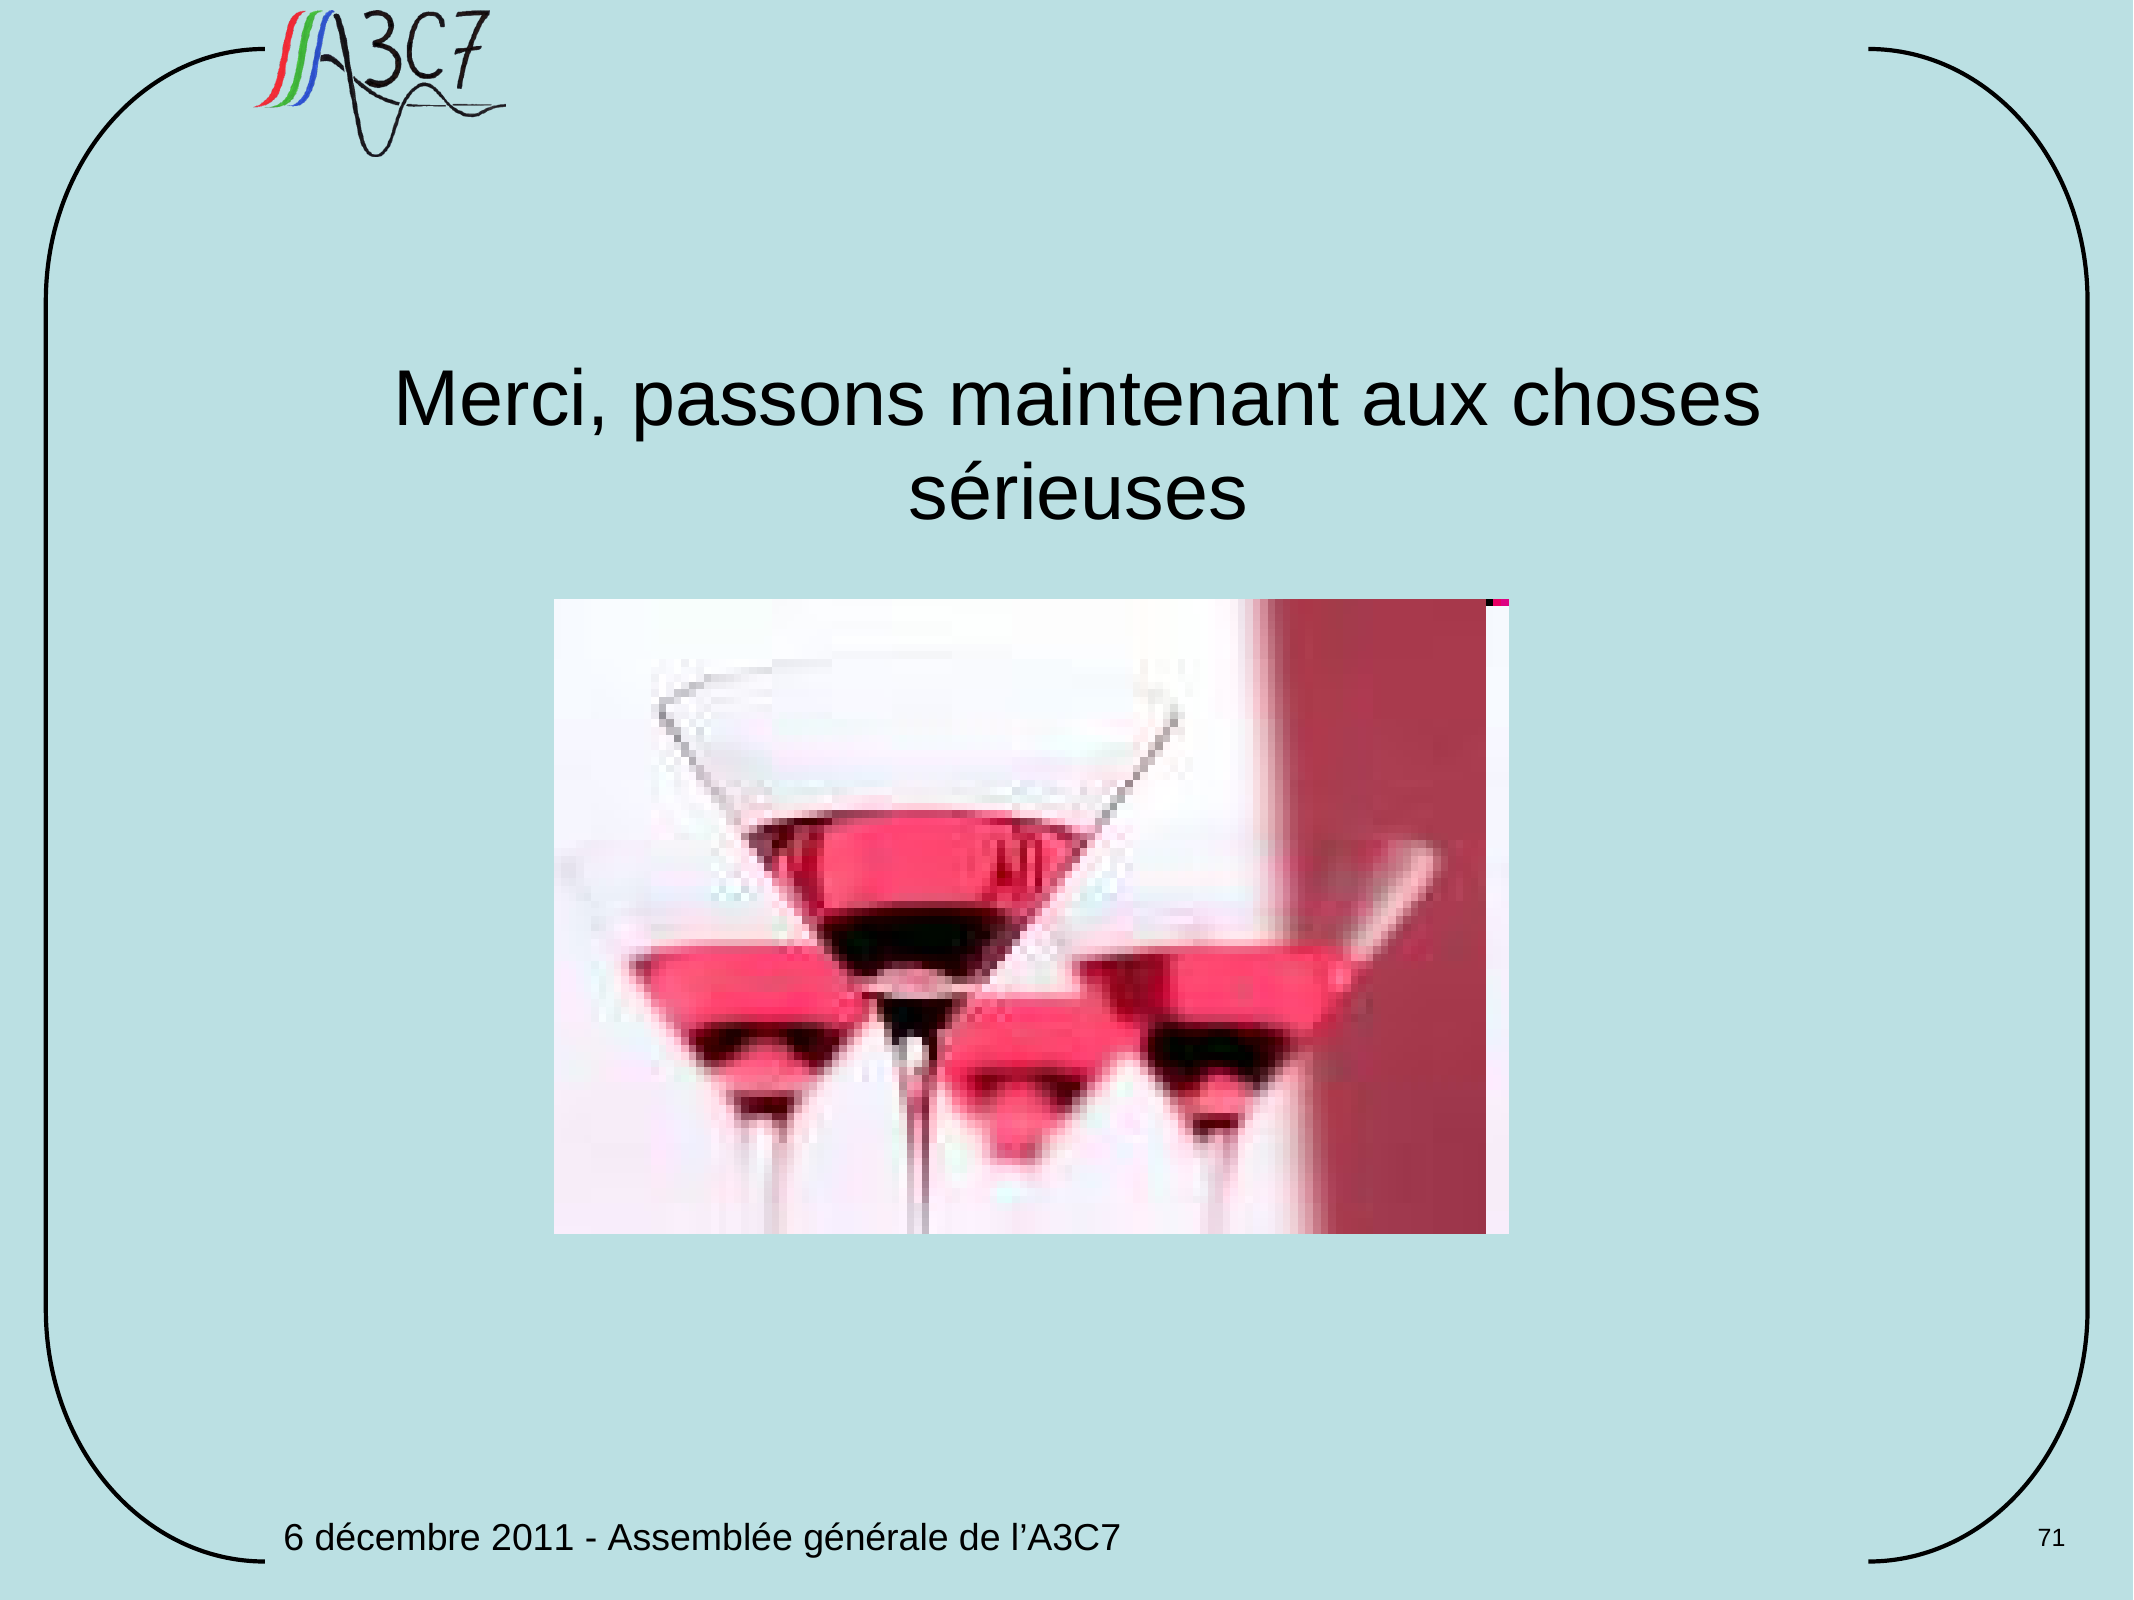

# Merci, passons maintenant aux choses sérieuses
6 décembre 2011 - Assemblée générale de l’A3C7
71